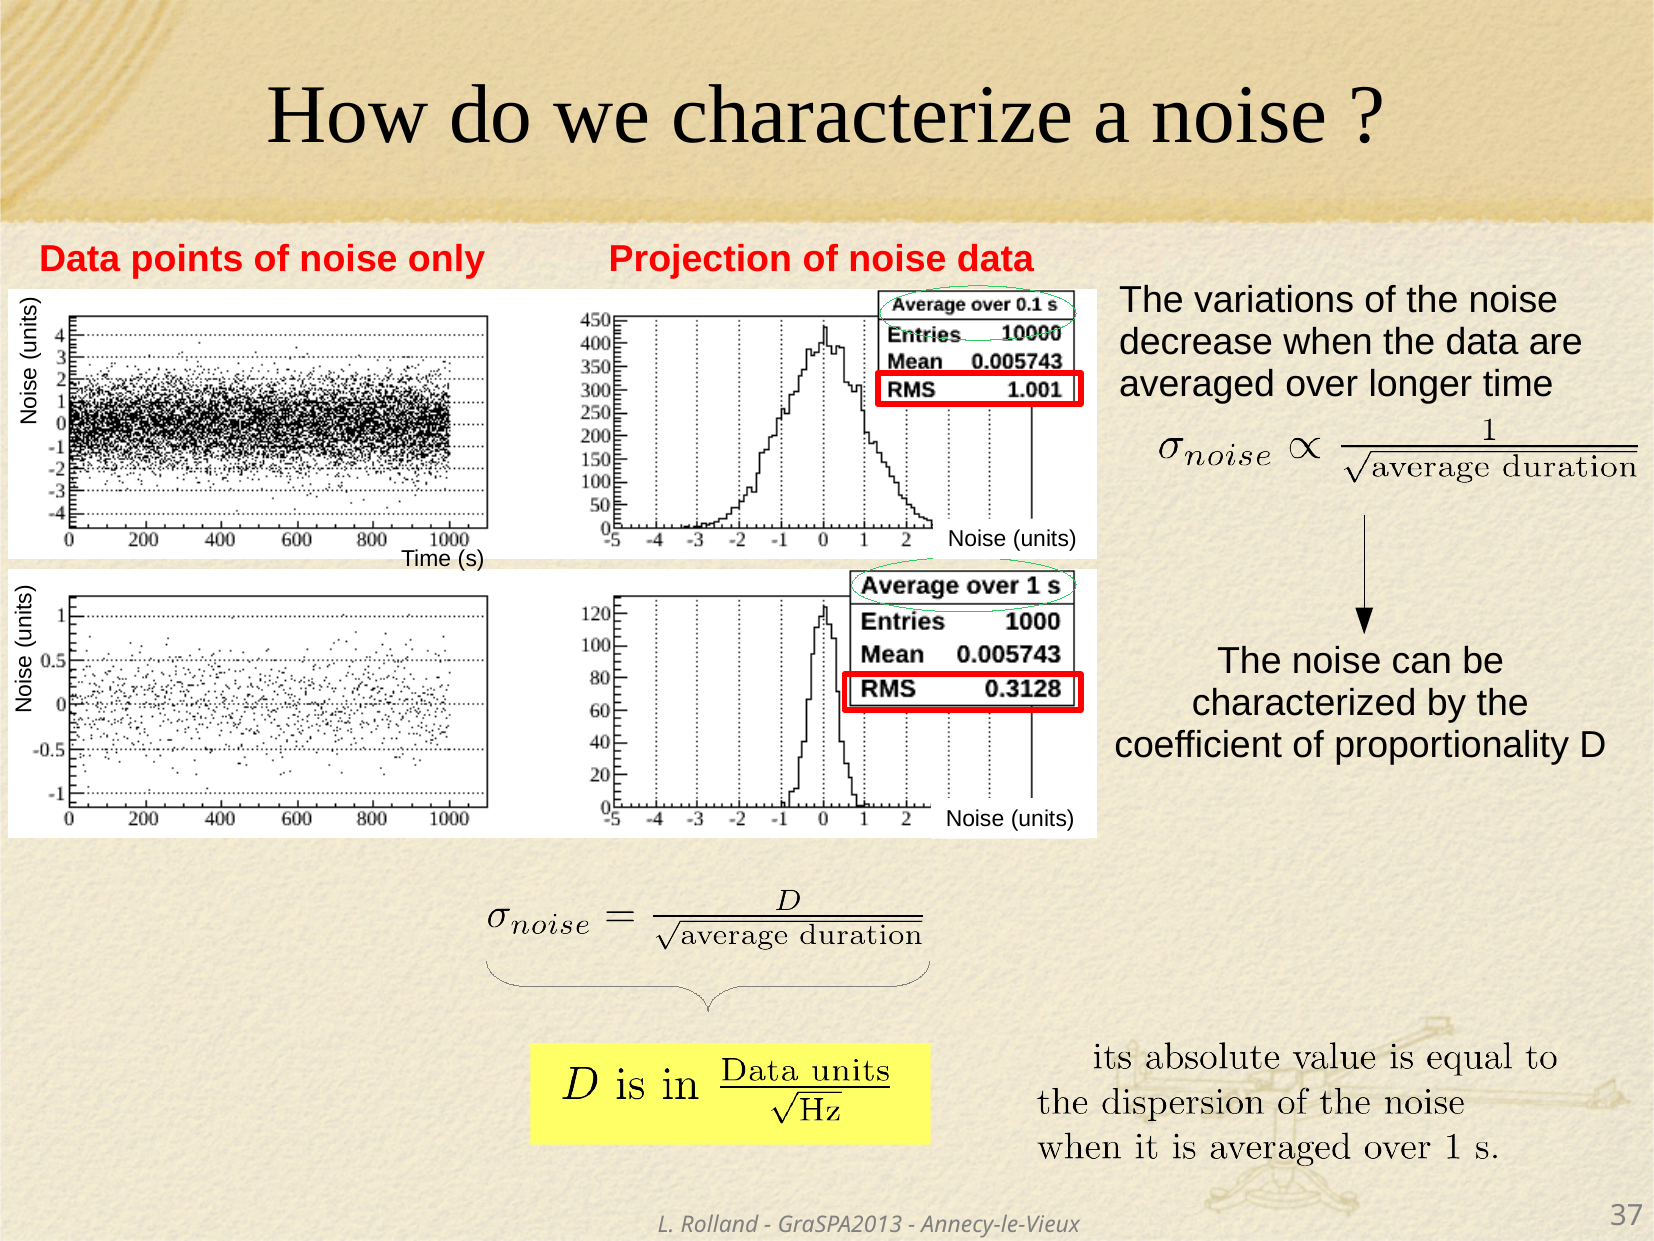

# How do we characterize a noise ?
Data points of noise only
Projection of noise data
The variations of the noise decrease when the data are averaged over longer time
Noise (units)
Noise (units)
Time (s)
Noise (units)
The noise can be characterized by the coefficient of proportionality D
Noise (units)
Signal (units)